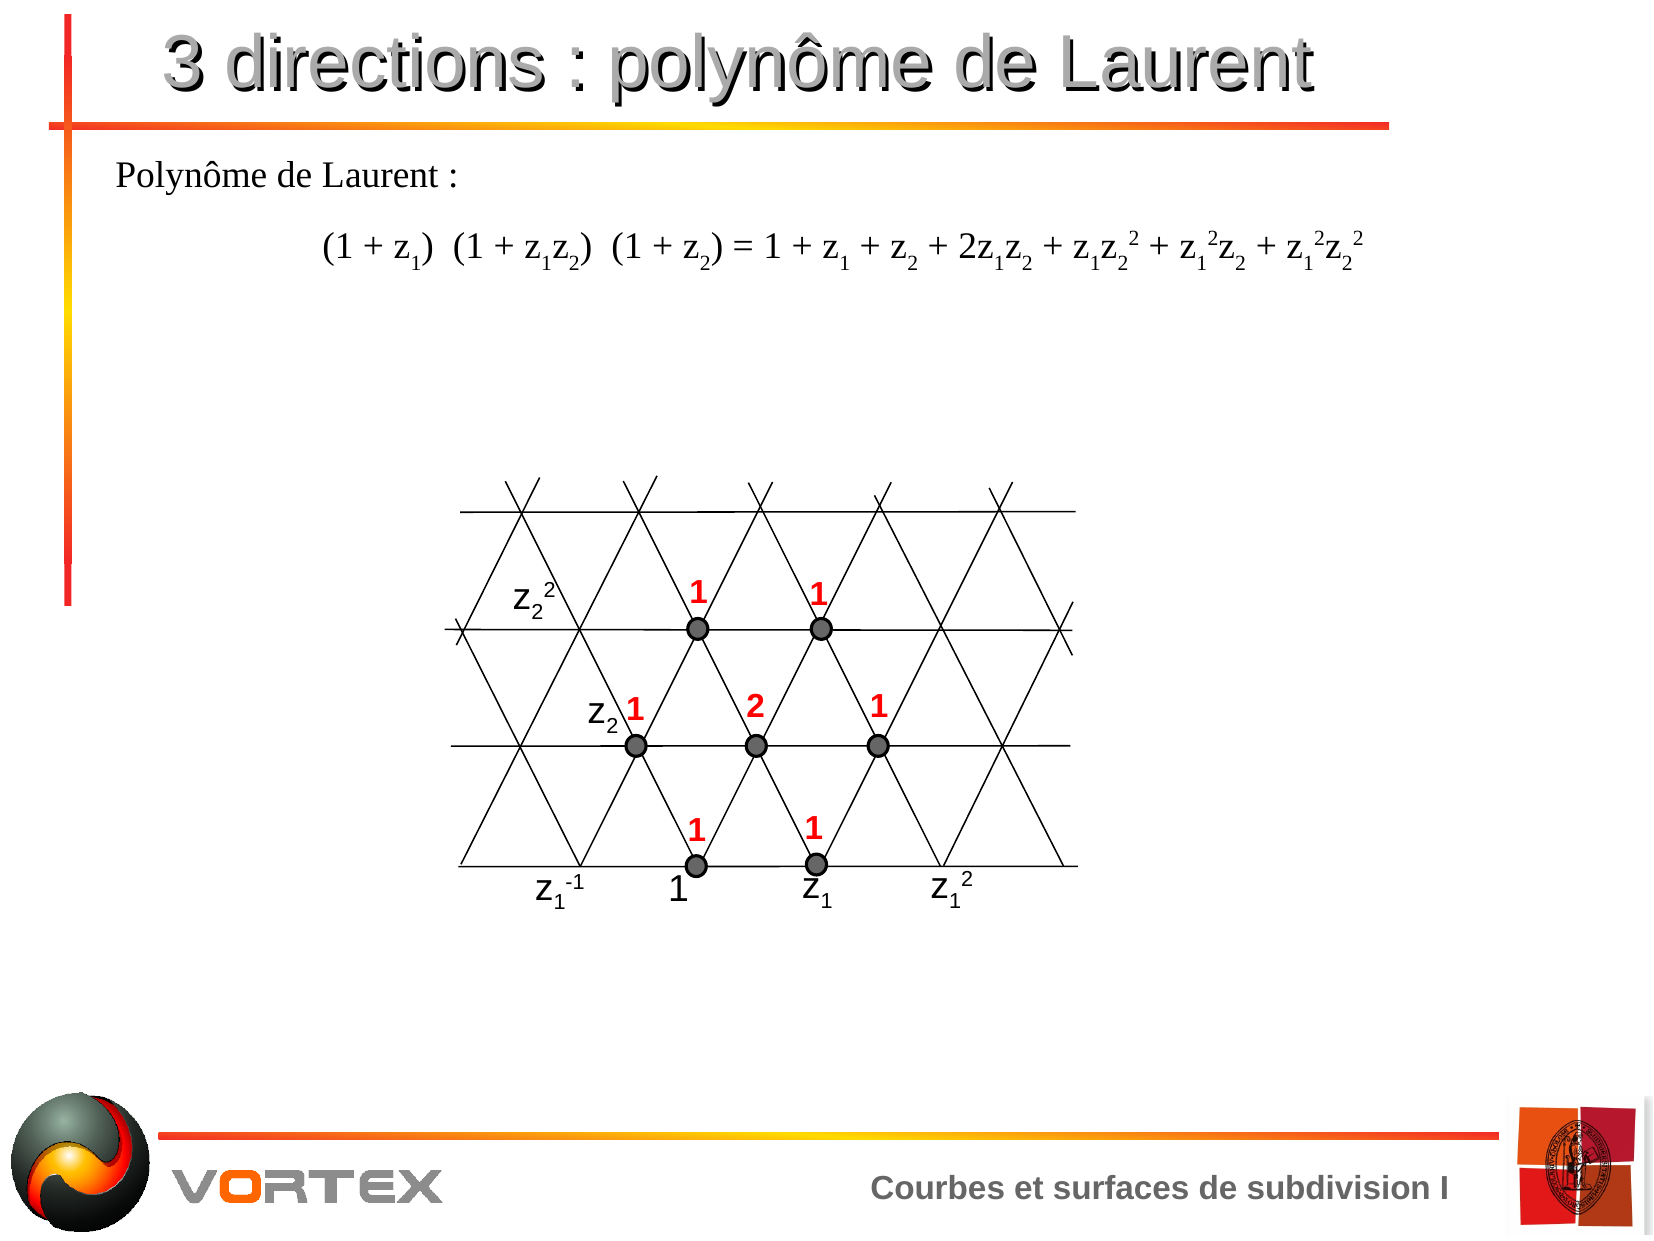

# 3 directions : polynôme de Laurent
Polynôme de Laurent :
(1 + z1) (1 + z1z2) (1 + z2) = 1 + z1 + z2 + 2z1z2 + z1z22 + z12z2 + z12z22
1
1
z22
2
1
z2
1
1
1
z1
z12
z1-1
1